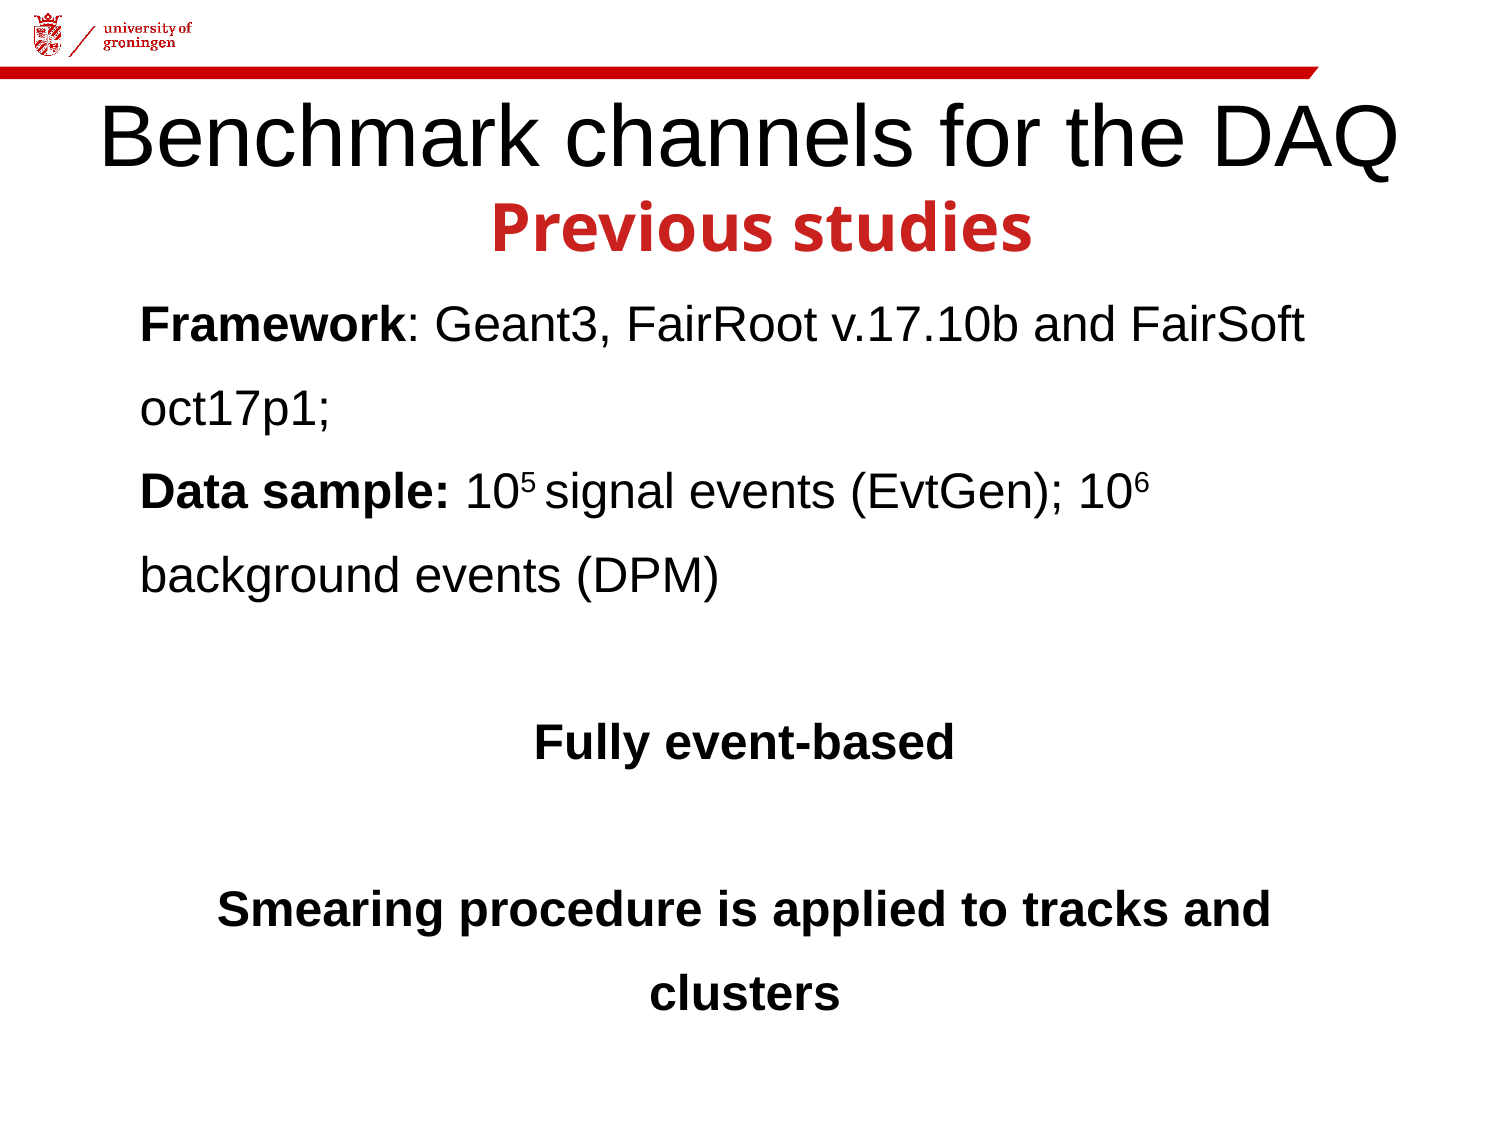

# Benchmark channels for the DAQ
Previous studies
Framework: Geant3, FairRoot v.17.10b and FairSoft oct17p1;
Data sample: 105 signal events (EvtGen); 106 background events (DPM)
Fully event-based
Smearing procedure is applied to tracks and clusters